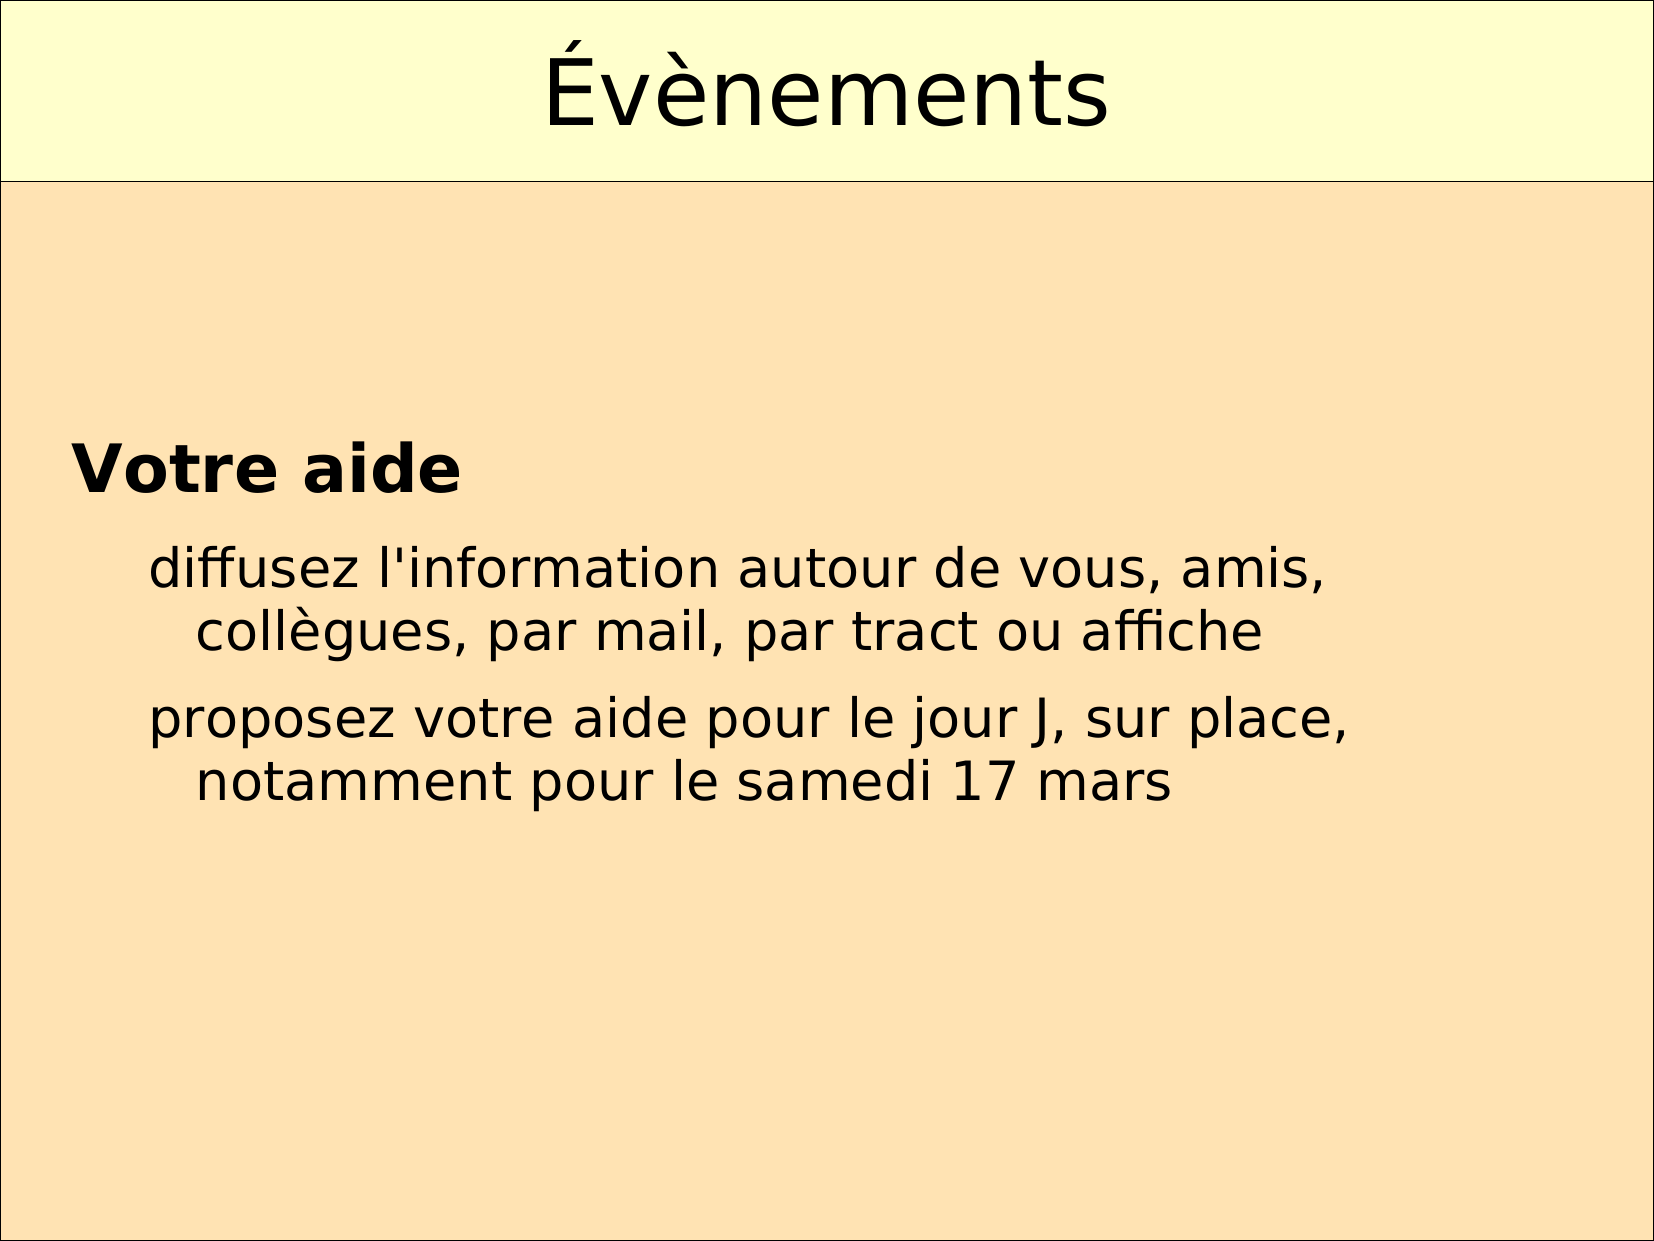

# Évènements
Votre aide
diffusez l'information autour de vous, amis, collègues, par mail, par tract ou affiche
proposez votre aide pour le jour J, sur place, notamment pour le samedi 17 mars